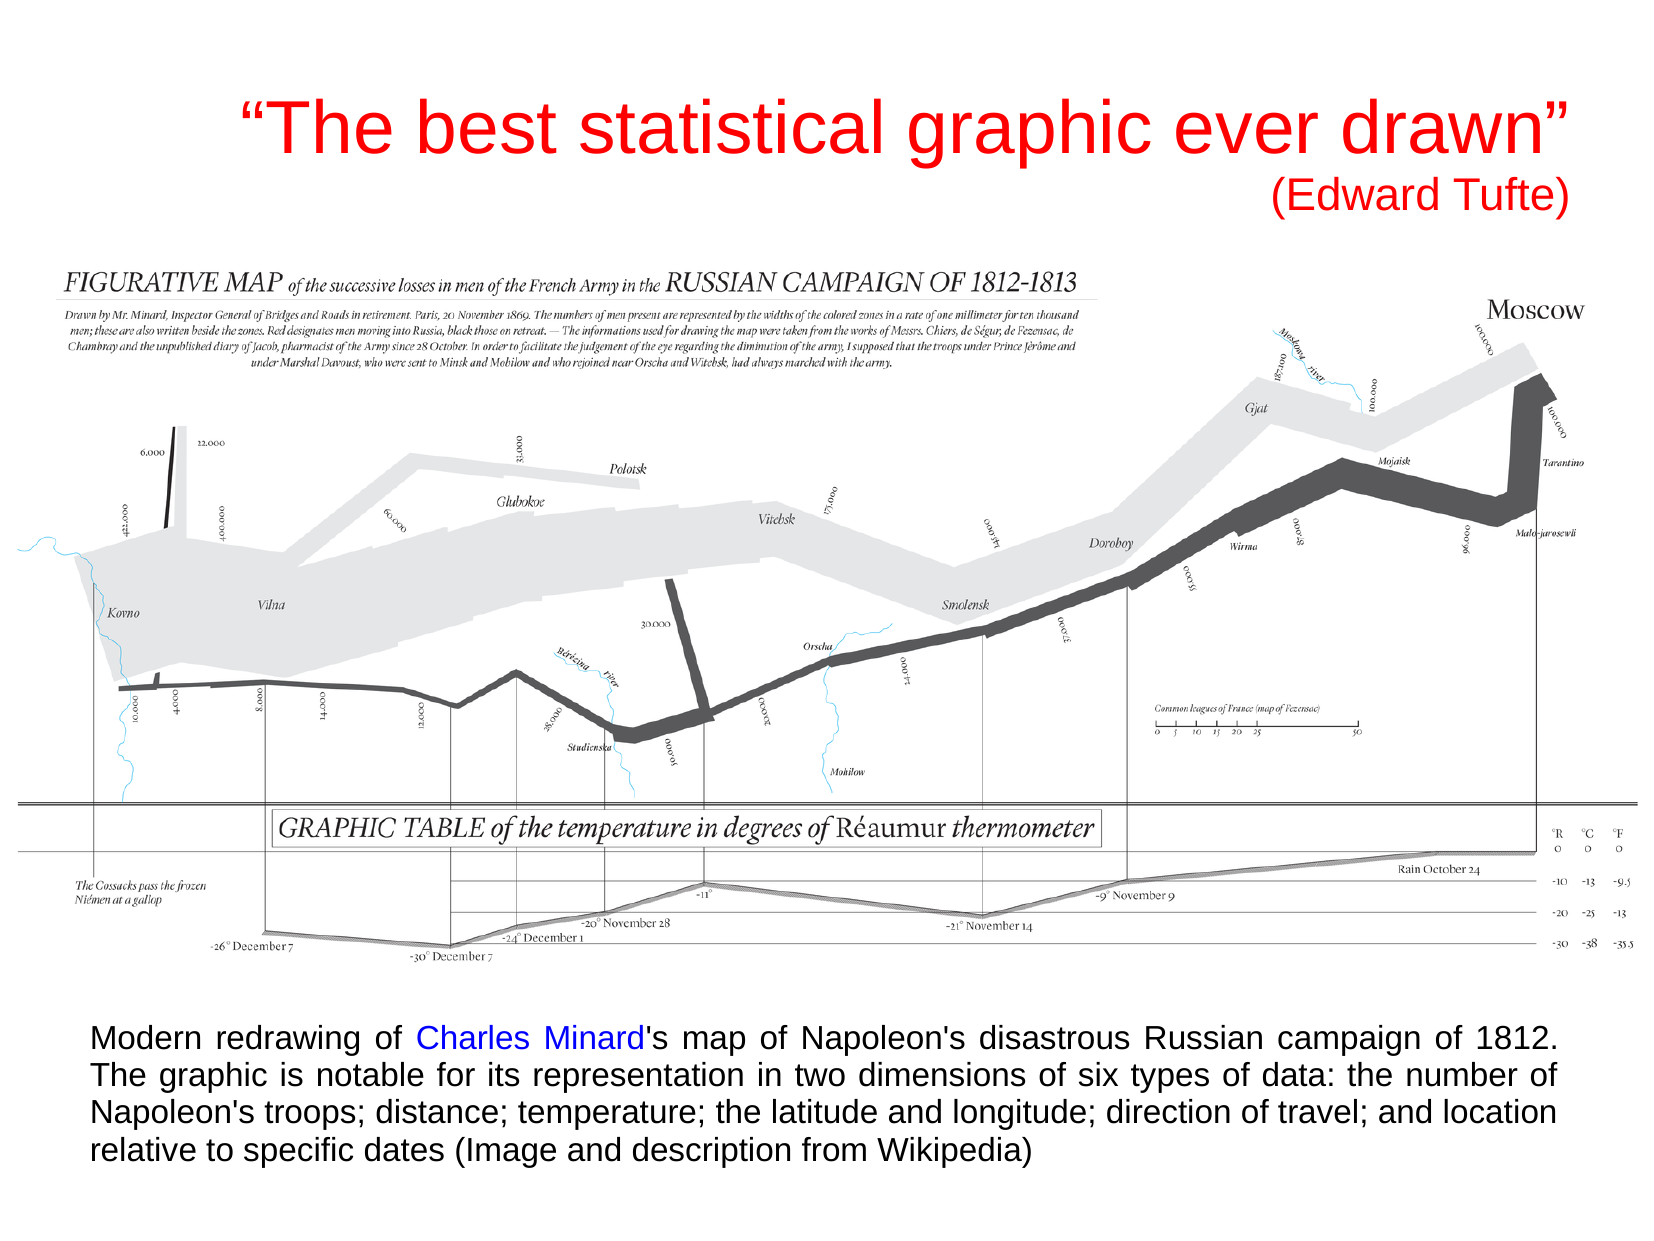

# “The best statistical graphic ever drawn” (Edward Tufte)
Modern redrawing of Charles Minard's map of Napoleon's disastrous Russian campaign of 1812. The graphic is notable for its representation in two dimensions of six types of data: the number of Napoleon's troops; distance; temperature; the latitude and longitude; direction of travel; and location relative to specific dates (Image and description from Wikipedia)
Performance Evaluation
41